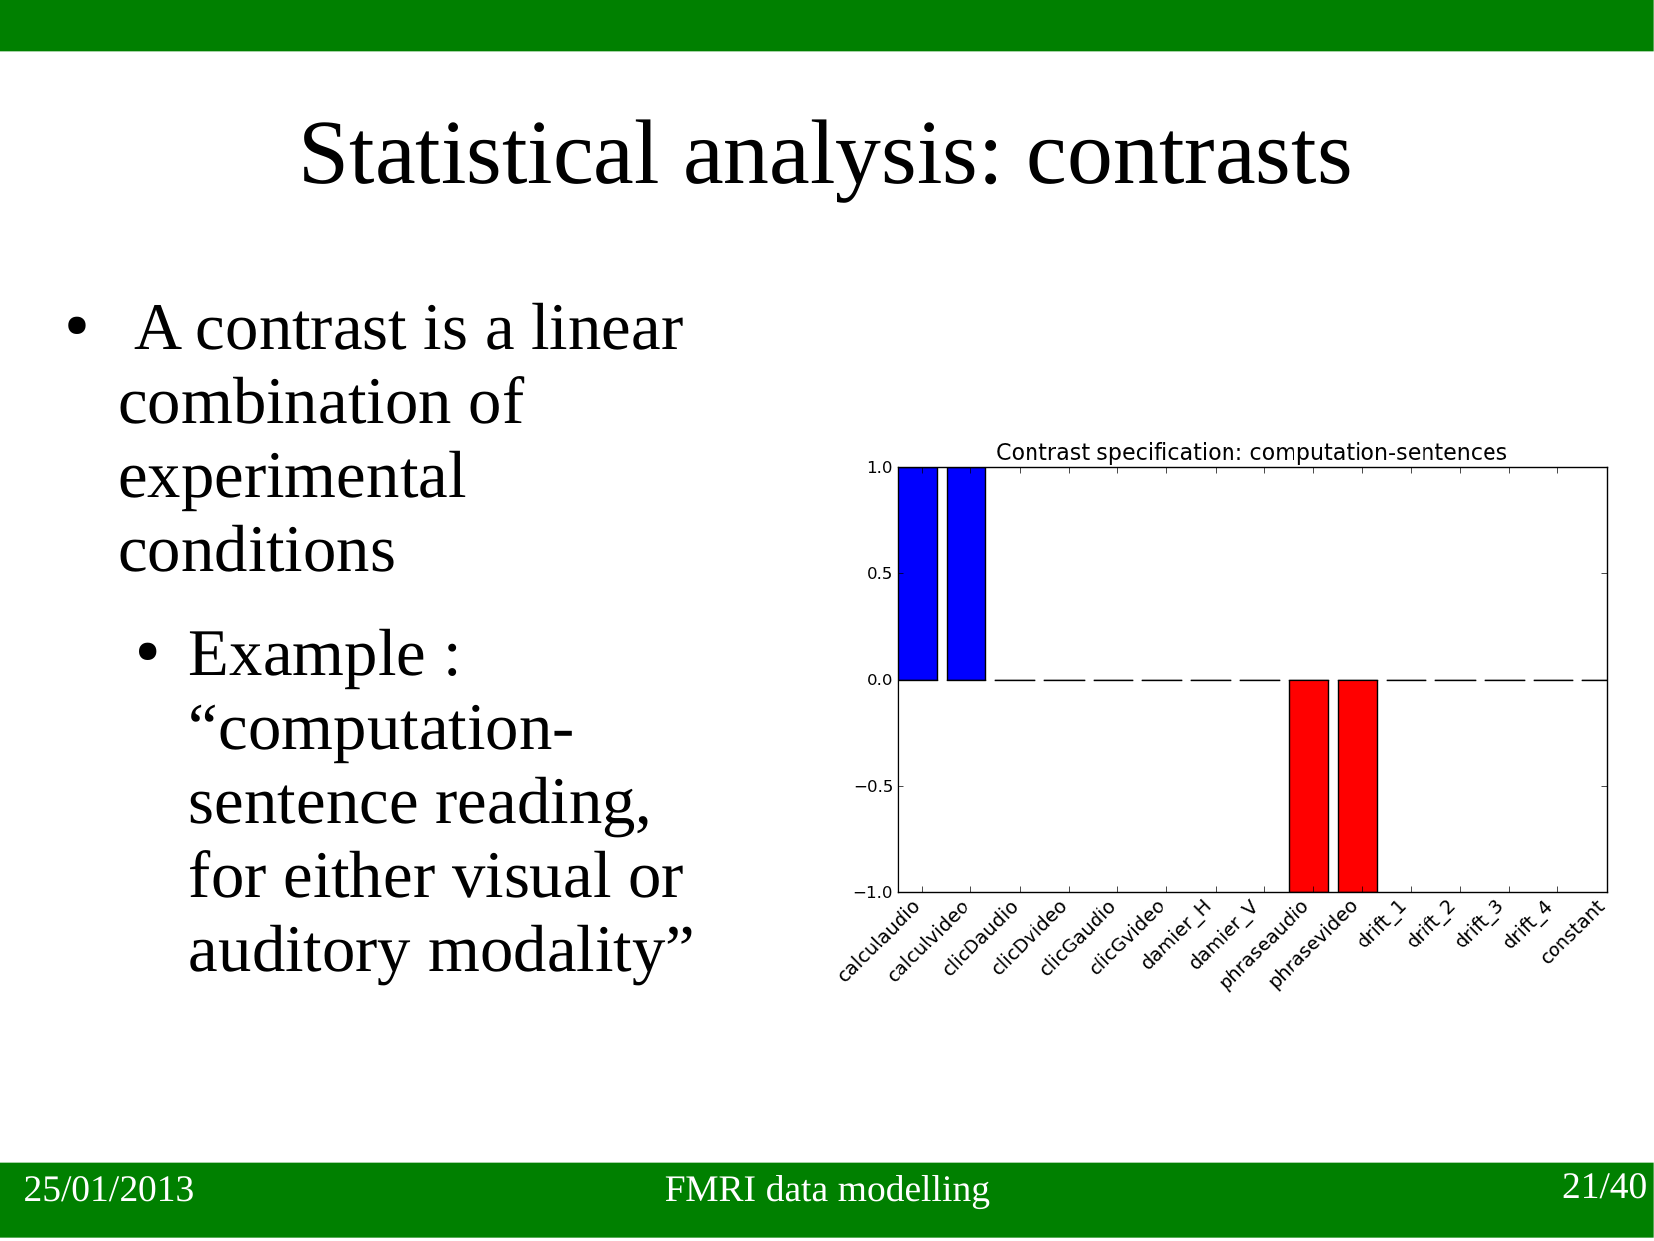

# Statistical analysis: contrasts
 A contrast is a linear combination of experimental conditions
Example : “computation-sentence reading, for either visual or auditory modality”
21